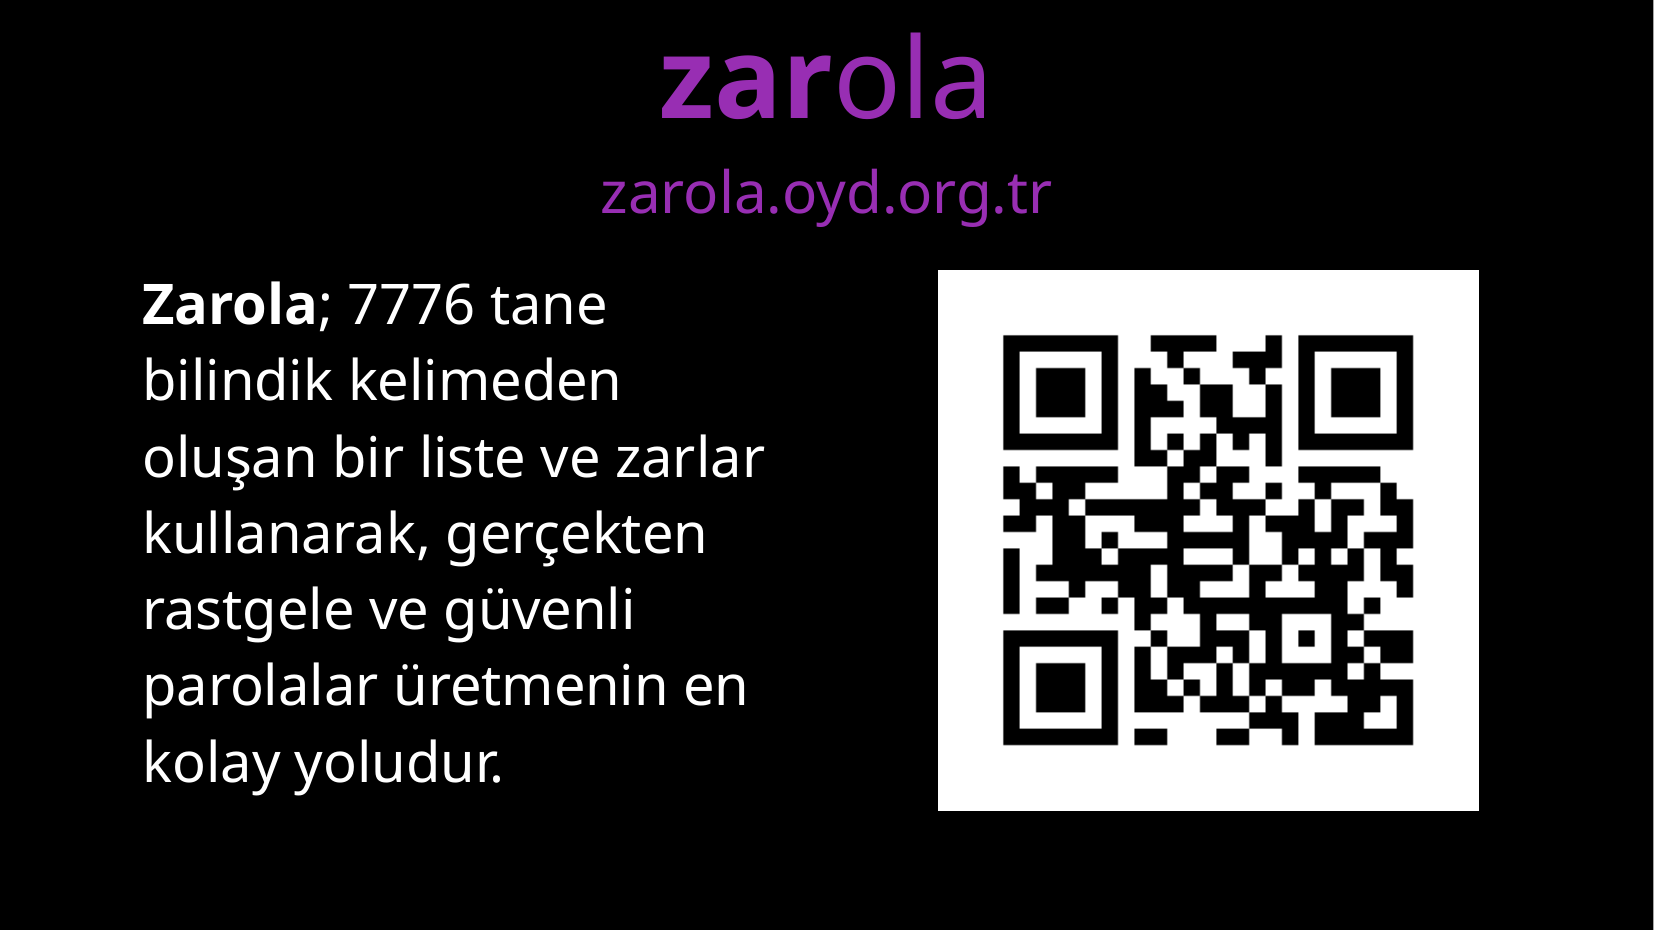

# zarola zarola.oyd.org.tr
Zarola; 7776 tane bilindik kelimeden oluşan bir liste ve zarlar kullanarak, gerçekten rastgele ve güvenli parolalar üretmenin en kolay yoludur.